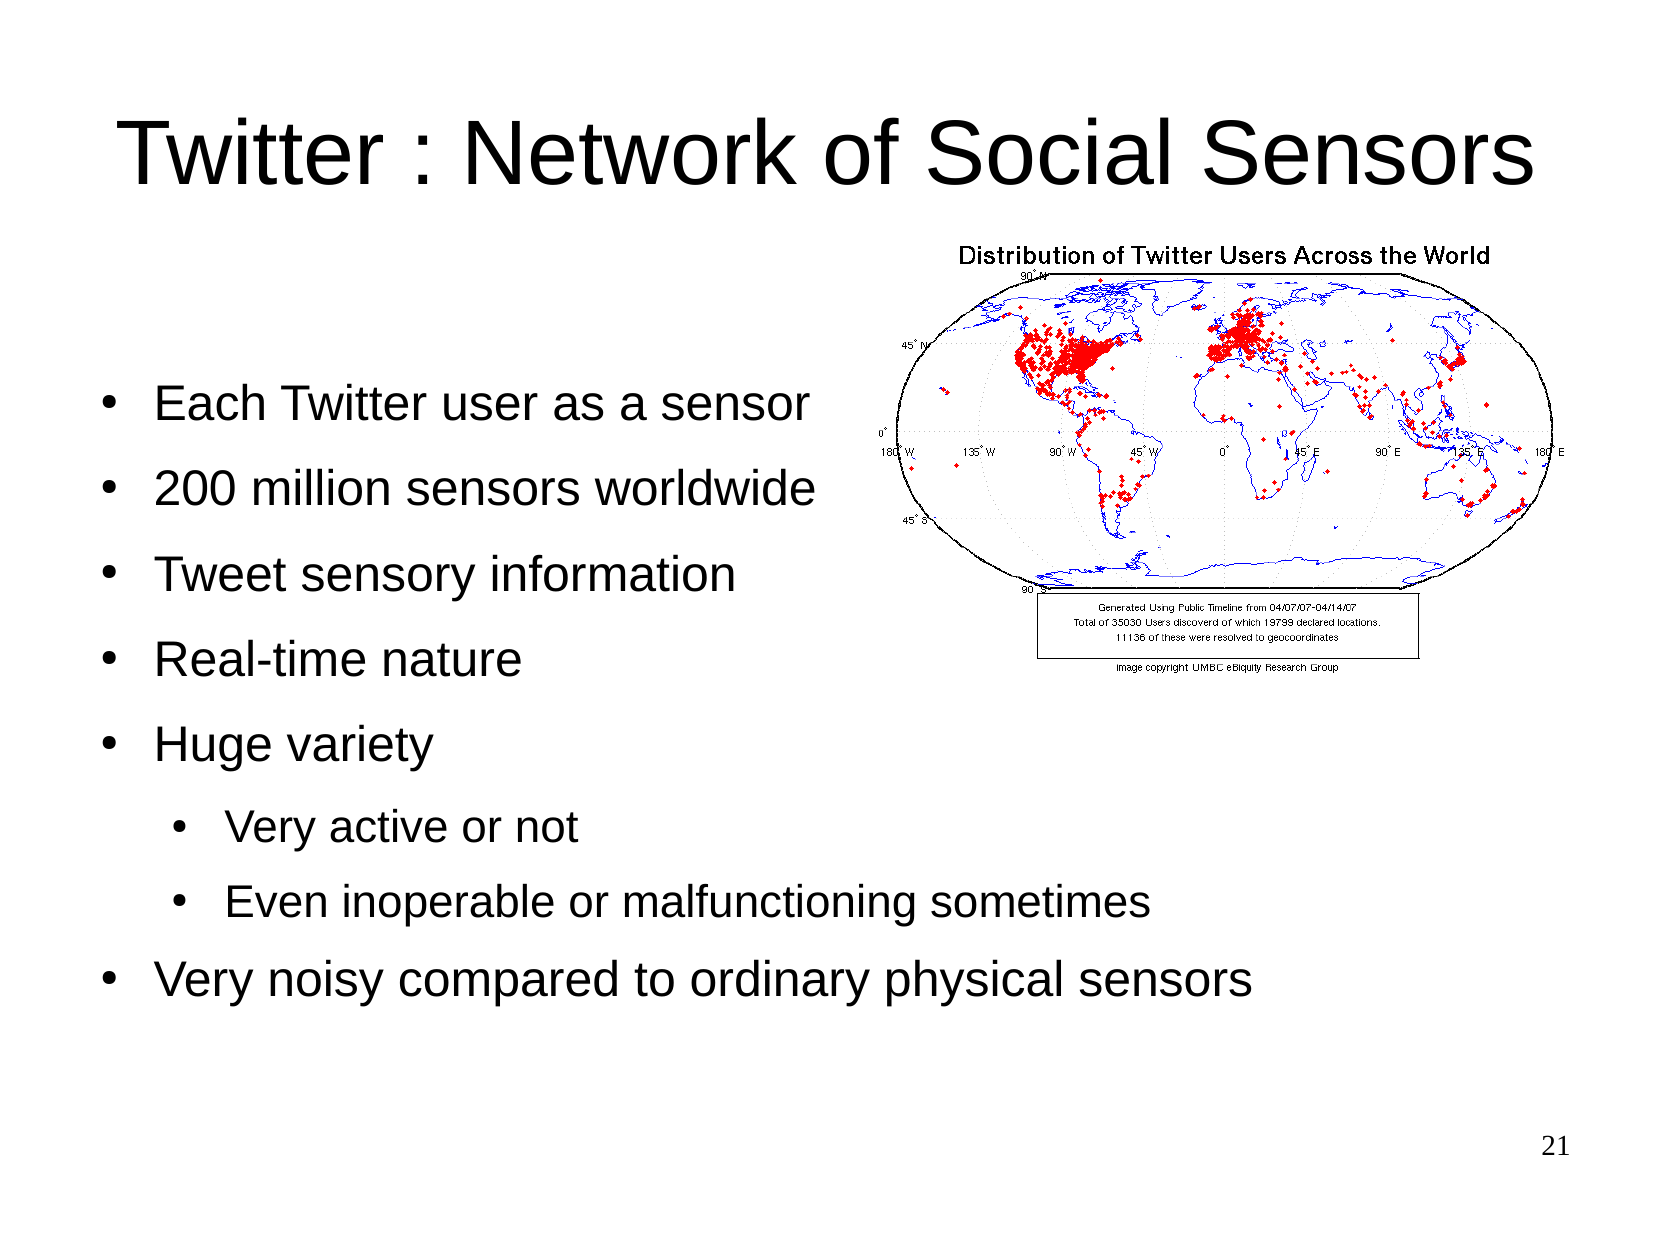

# Twitter : Network of Social Sensors
Each Twitter user as a sensor
200 million sensors worldwide
Tweet sensory information
Real-time nature
Huge variety
Very active or not
Even inoperable or malfunctioning sometimes
Very noisy compared to ordinary physical sensors
21